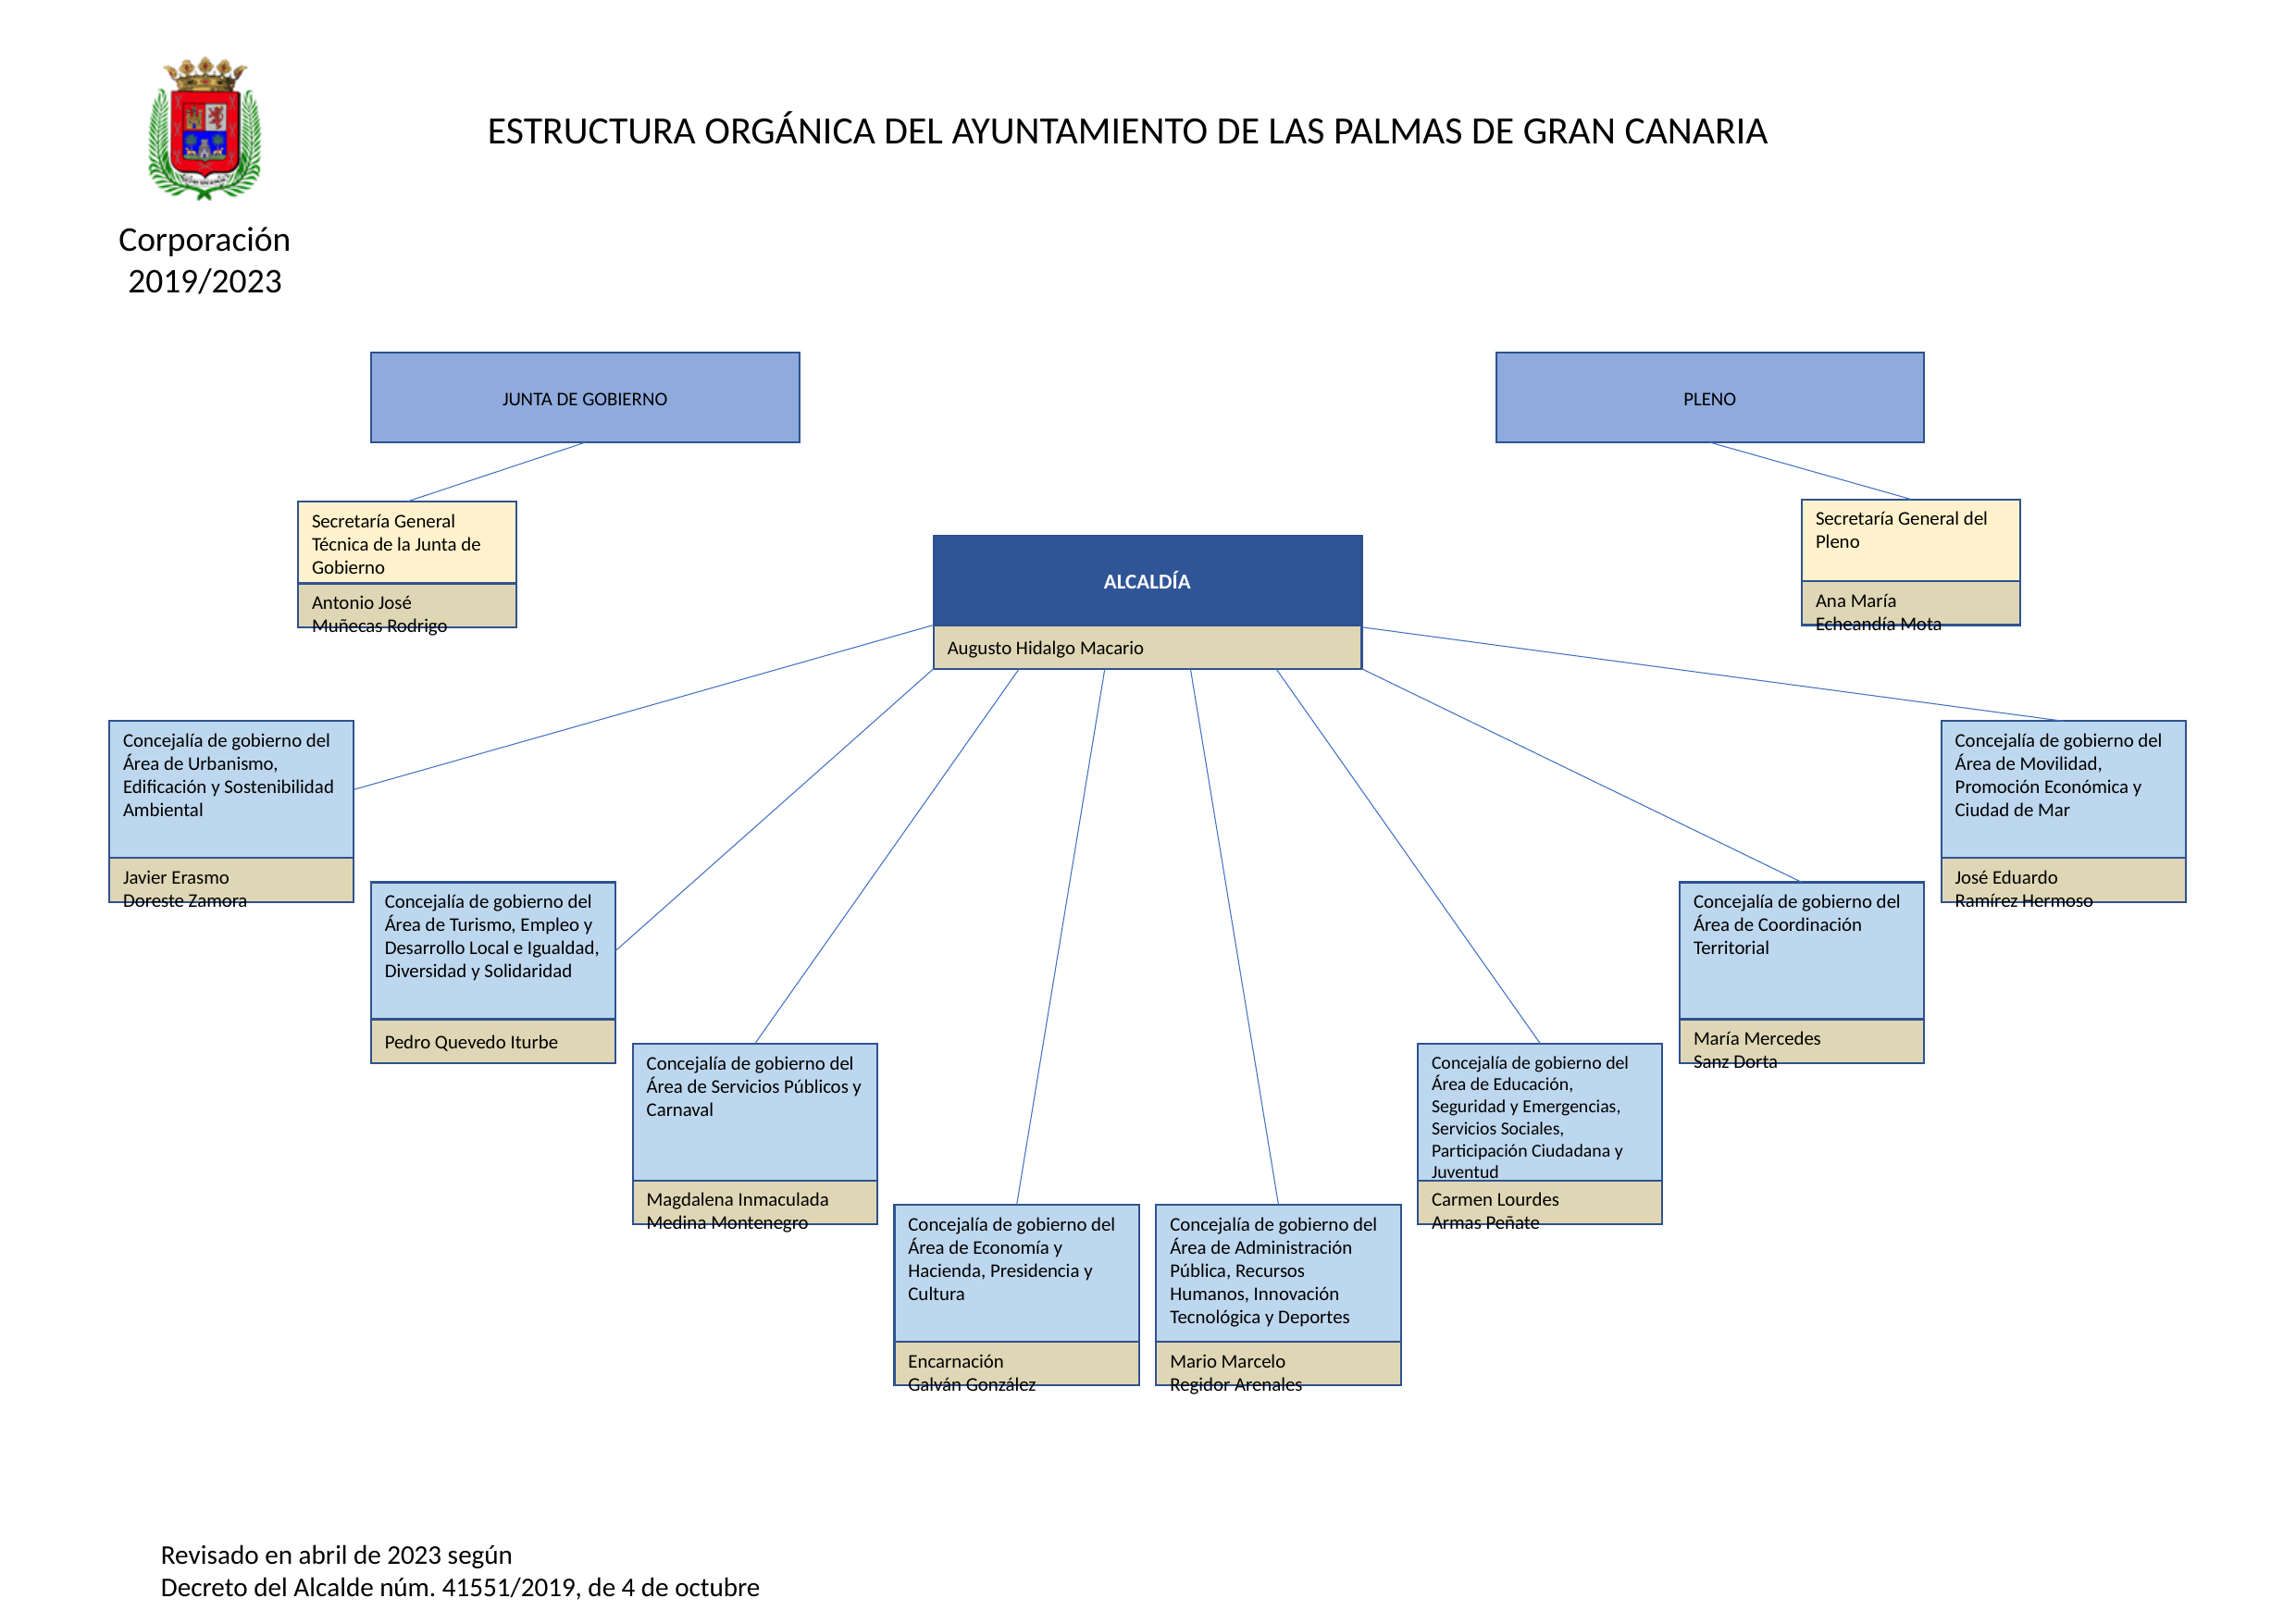

ESTRUCTURA ORGÁNICA DEL AYUNTAMIENTO DE LAS PALMAS DE GRAN CANARIA
Corporación
2019/2023
JUNTA DE GOBIERNO
PLENO
Secretaría General del Pleno
Ana María
Echeandía Mota
Secretaría General Técnica de la Junta de Gobierno
Antonio José
Muñecas Rodrigo
ALCALDÍA
Augusto Hidalgo Macario
Concejalía de gobierno del Área de Urbanismo, Edificación y Sostenibilidad Ambiental
Javier Erasmo
Doreste Zamora
Concejalía de gobierno del Área de Movilidad, Promoción Económica y Ciudad de Mar
José Eduardo
Ramírez Hermoso
Concejalía de gobierno del Área de Turismo, Empleo y Desarrollo Local e Igualdad, Diversidad y Solidaridad
Pedro Quevedo Iturbe
Concejalía de gobierno del Área de Coordinación Territorial
María Mercedes
Sanz Dorta
Concejalía de gobierno del Área de Servicios Públicos y Carnaval
Magdalena Inmaculada Medina Montenegro
Concejalía de gobierno del Área de Educación, Seguridad y Emergencias, Servicios Sociales, Participación Ciudadana y Juventud
Carmen Lourdes
Armas Peñate
Concejalía de gobierno del Área de Economía y Hacienda, Presidencia y Cultura
Encarnación
Galván González
Concejalía de gobierno del Área de Administración Pública, Recursos Humanos, Innovación Tecnológica y Deportes
Mario Marcelo
Regidor Arenales
Revisado en abril de 2023 según
Decreto del Alcalde núm. 41551/2019, de 4 de octubre